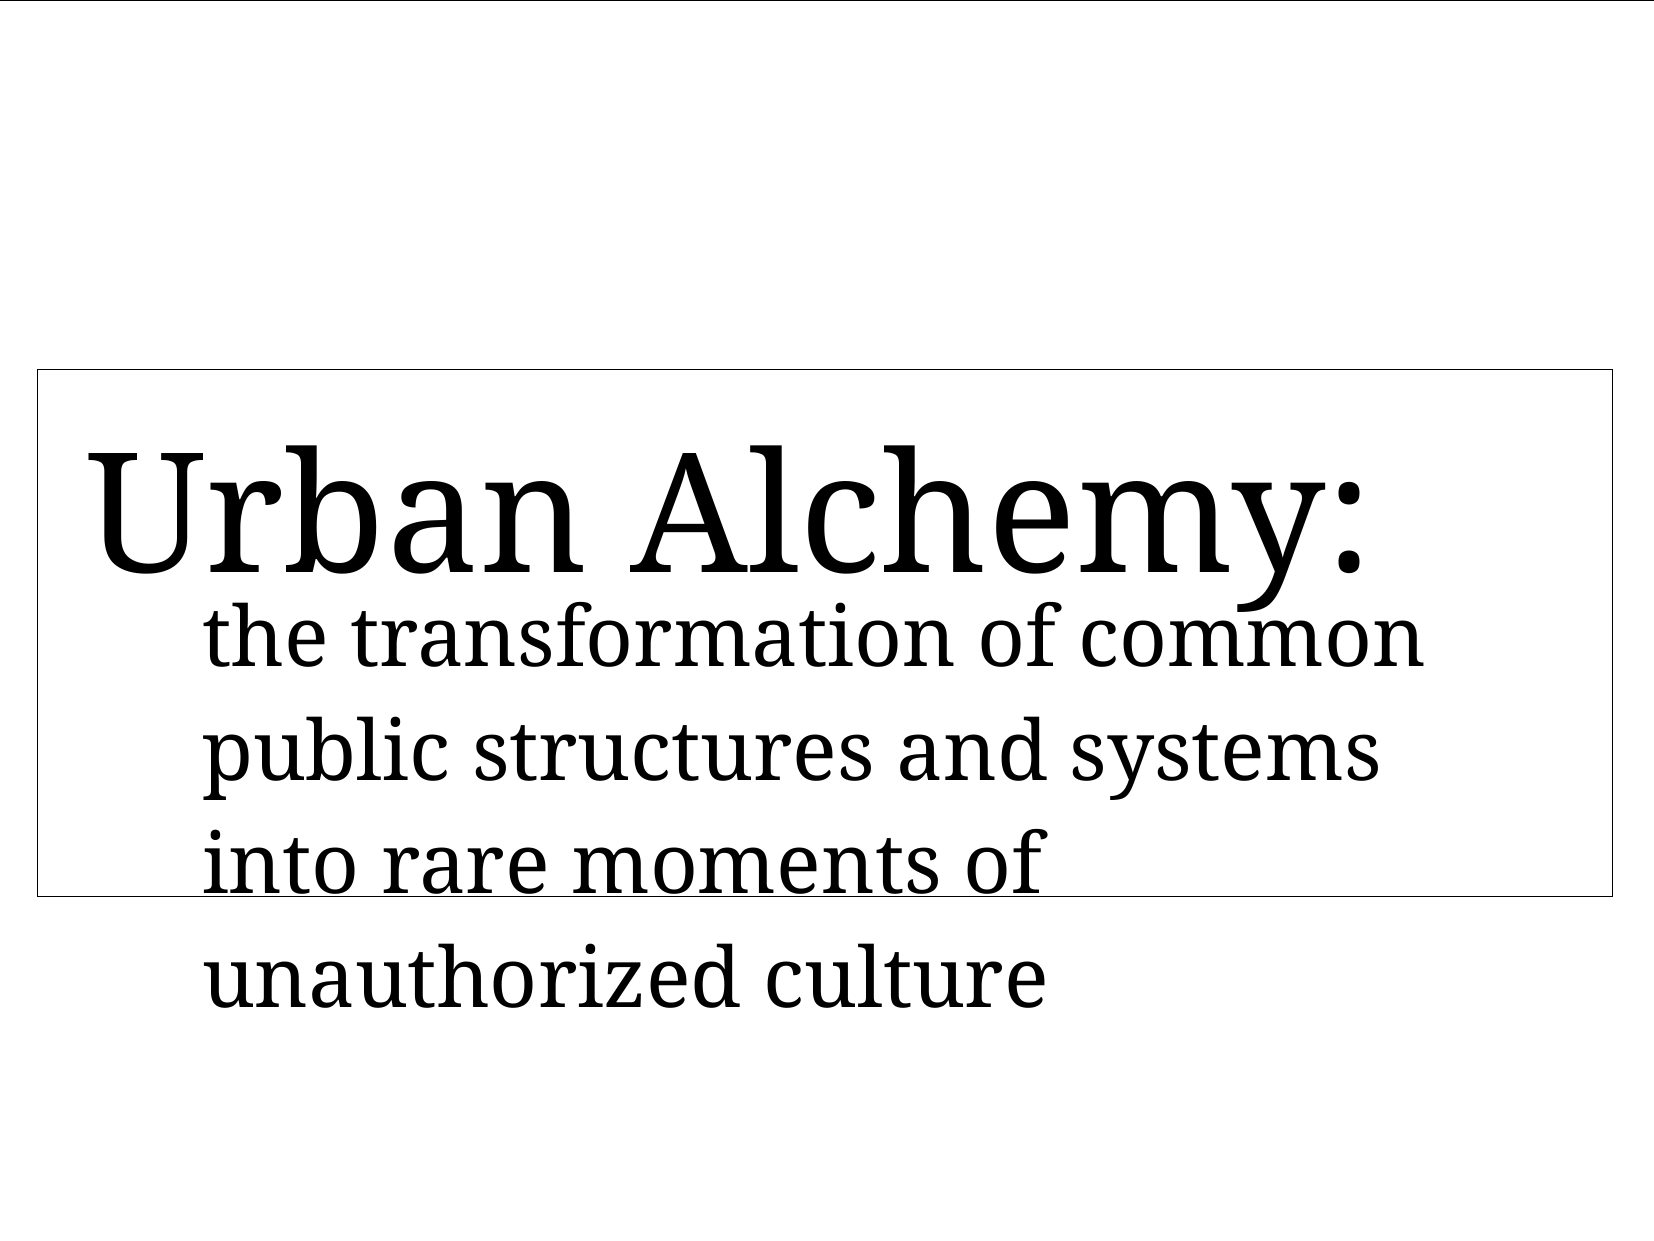

Urban Alchemy:
the transformation of common public structures and systems into rare moments of unauthorized culture